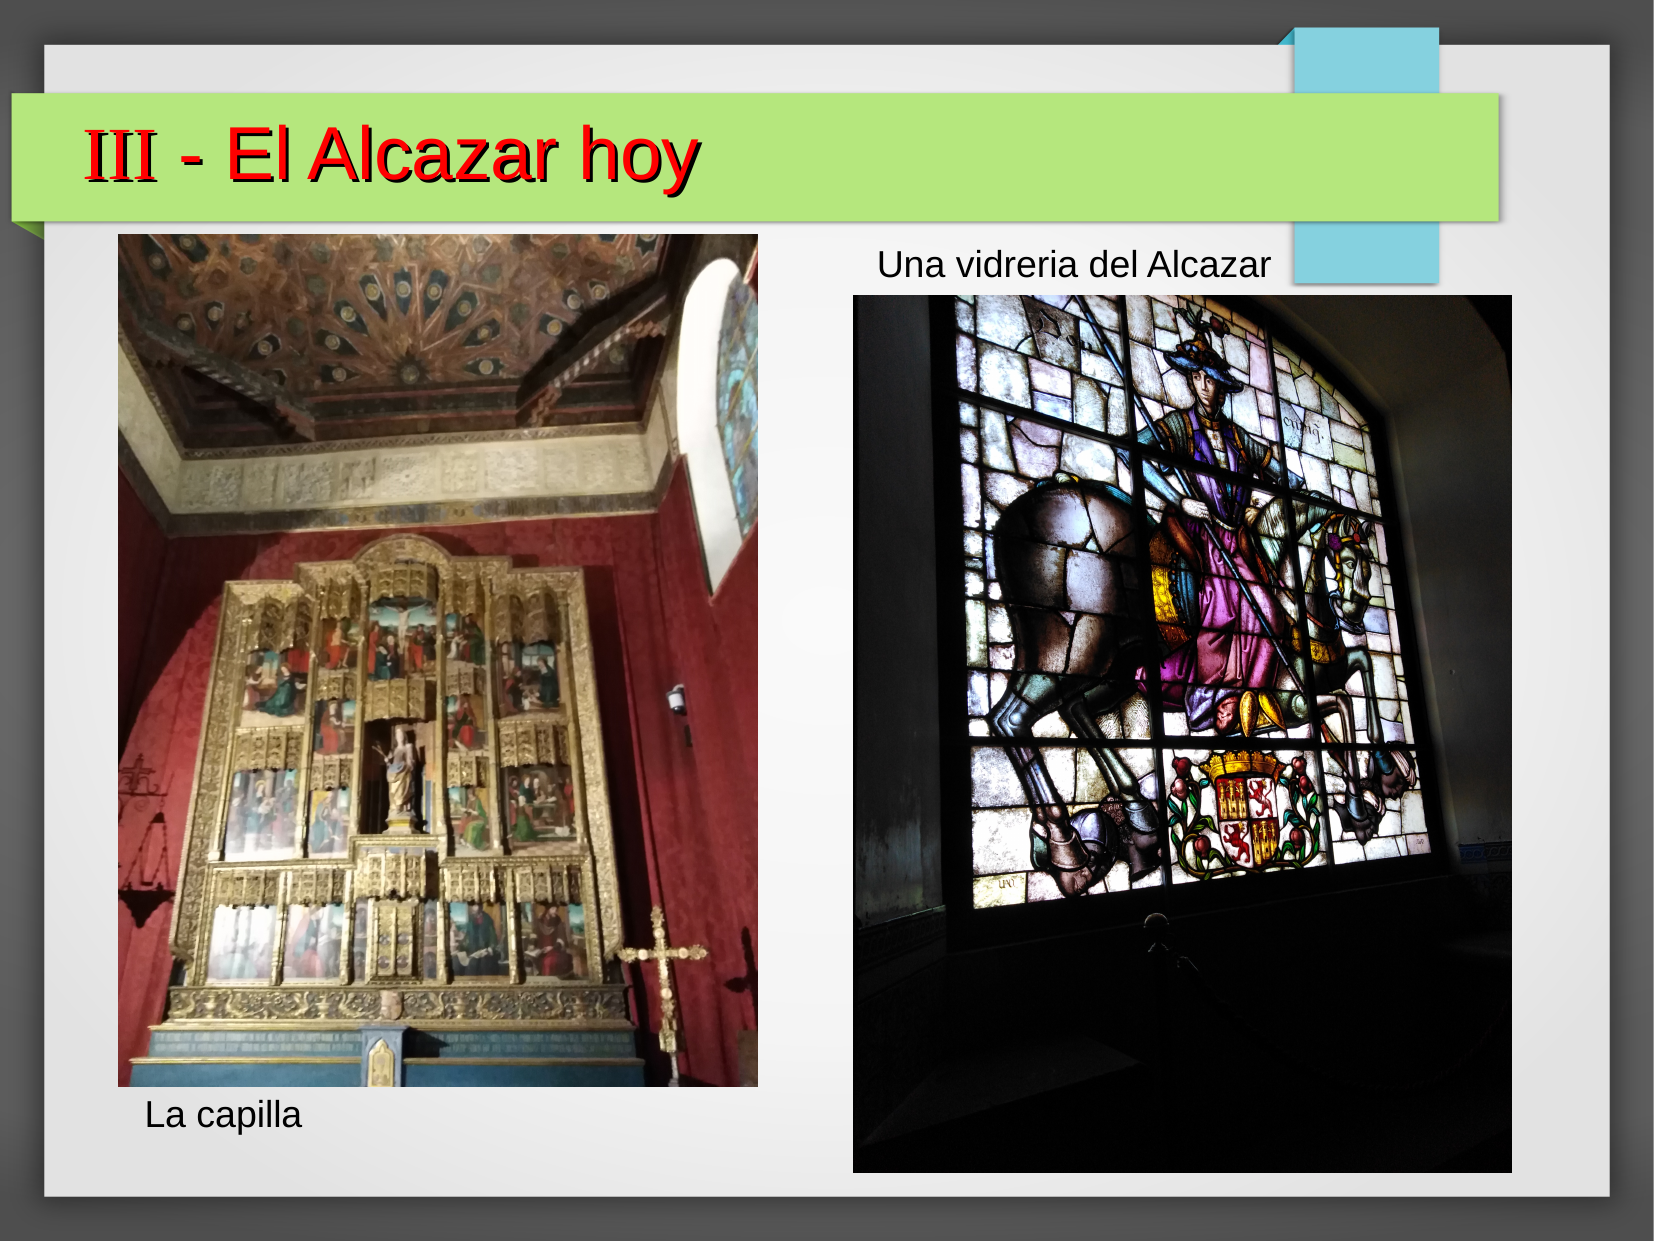

# III - El Alcazar hoy
Una vidreria del Alcazar
La capilla